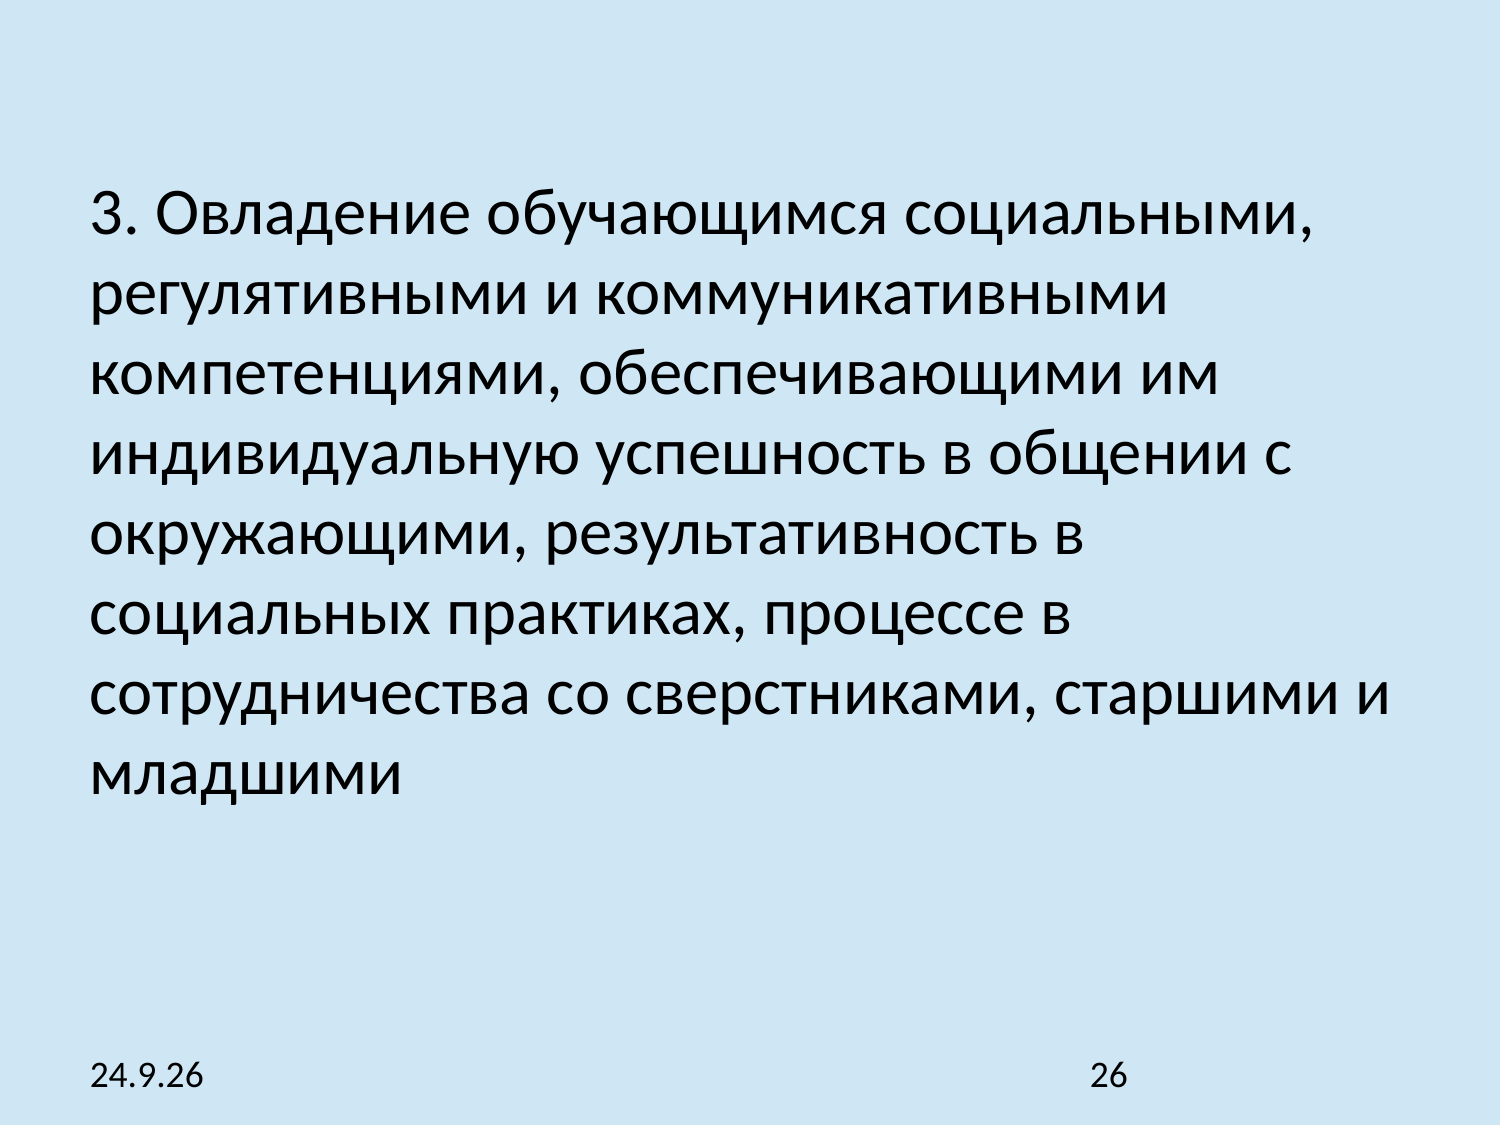

#
3. Овладение обучающимся социальными, регулятивными и коммуникативными компетенциями, обеспечивающими им индивидуальную успешность в общении с окружающими, результативность в социальных практиках, процессе в сотрудничества со сверстниками, старшими и младшими